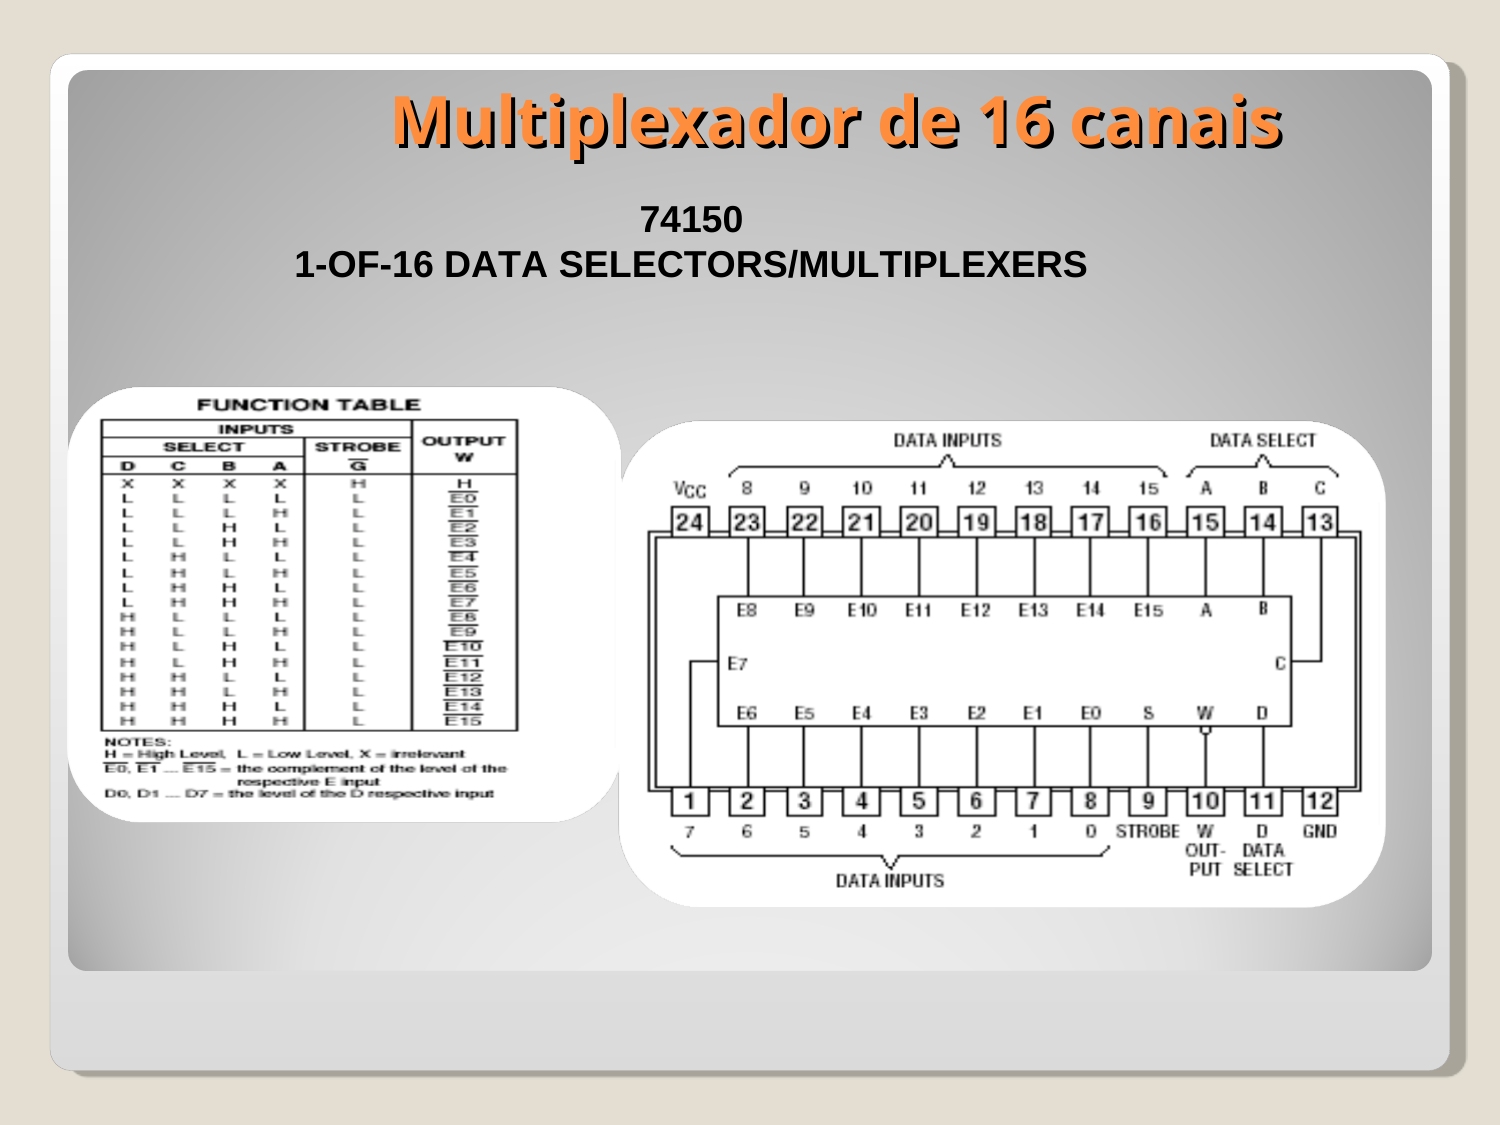

Multiplexador de 16 canais
74150
1-OF-16 DATA SELECTORS/MULTIPLEXERS